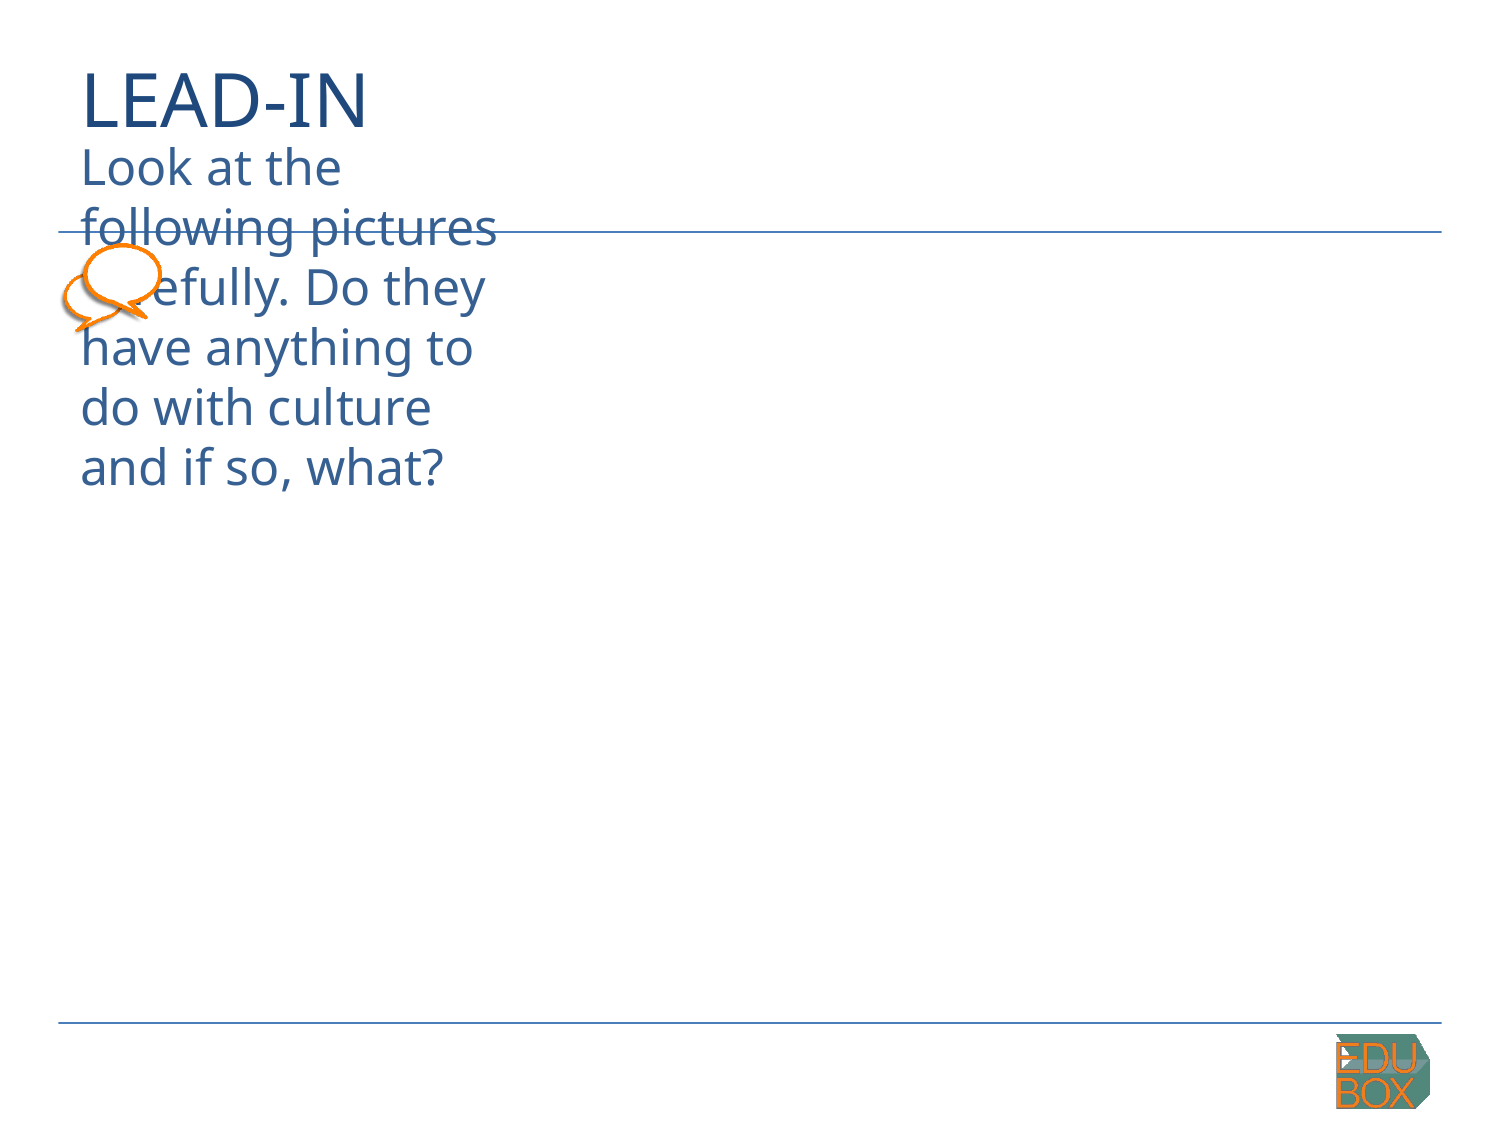

# LEAD-IN
Look at the following pictures carefully. Do they have anything to do with culture and if so, what?